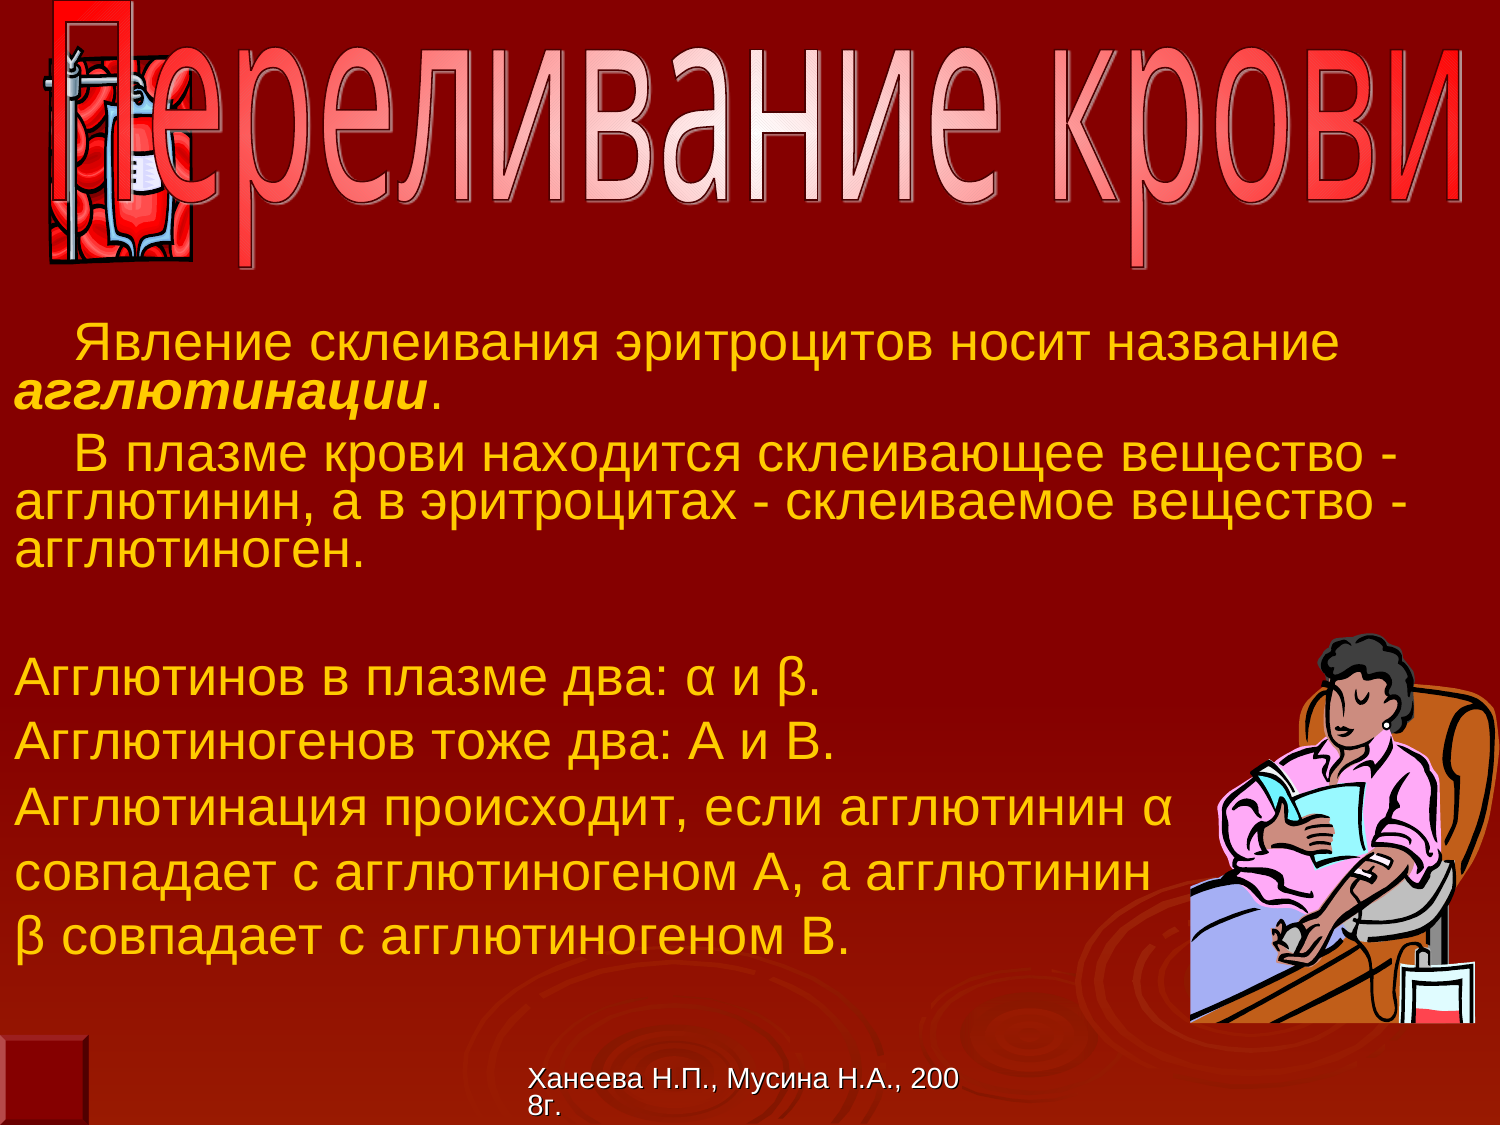

Переливание крови
# Явление склеивания эритроцитов носит название агглютинации.
В плазме крови находится склеивающее вещество - агглютинин, а в эритроцитах - склеиваемое вещество - агглютиноген.
Агглютинов в плазме два: α и β.
Агглютиногенов тоже два: А и В. Агглютинация происходит, если агглютинин α совпадает с агглютиногеном А, а агглютинин β совпадает с агглютиногеном В.
Ханеева Н.П., Мусина Н.А., 2008г.